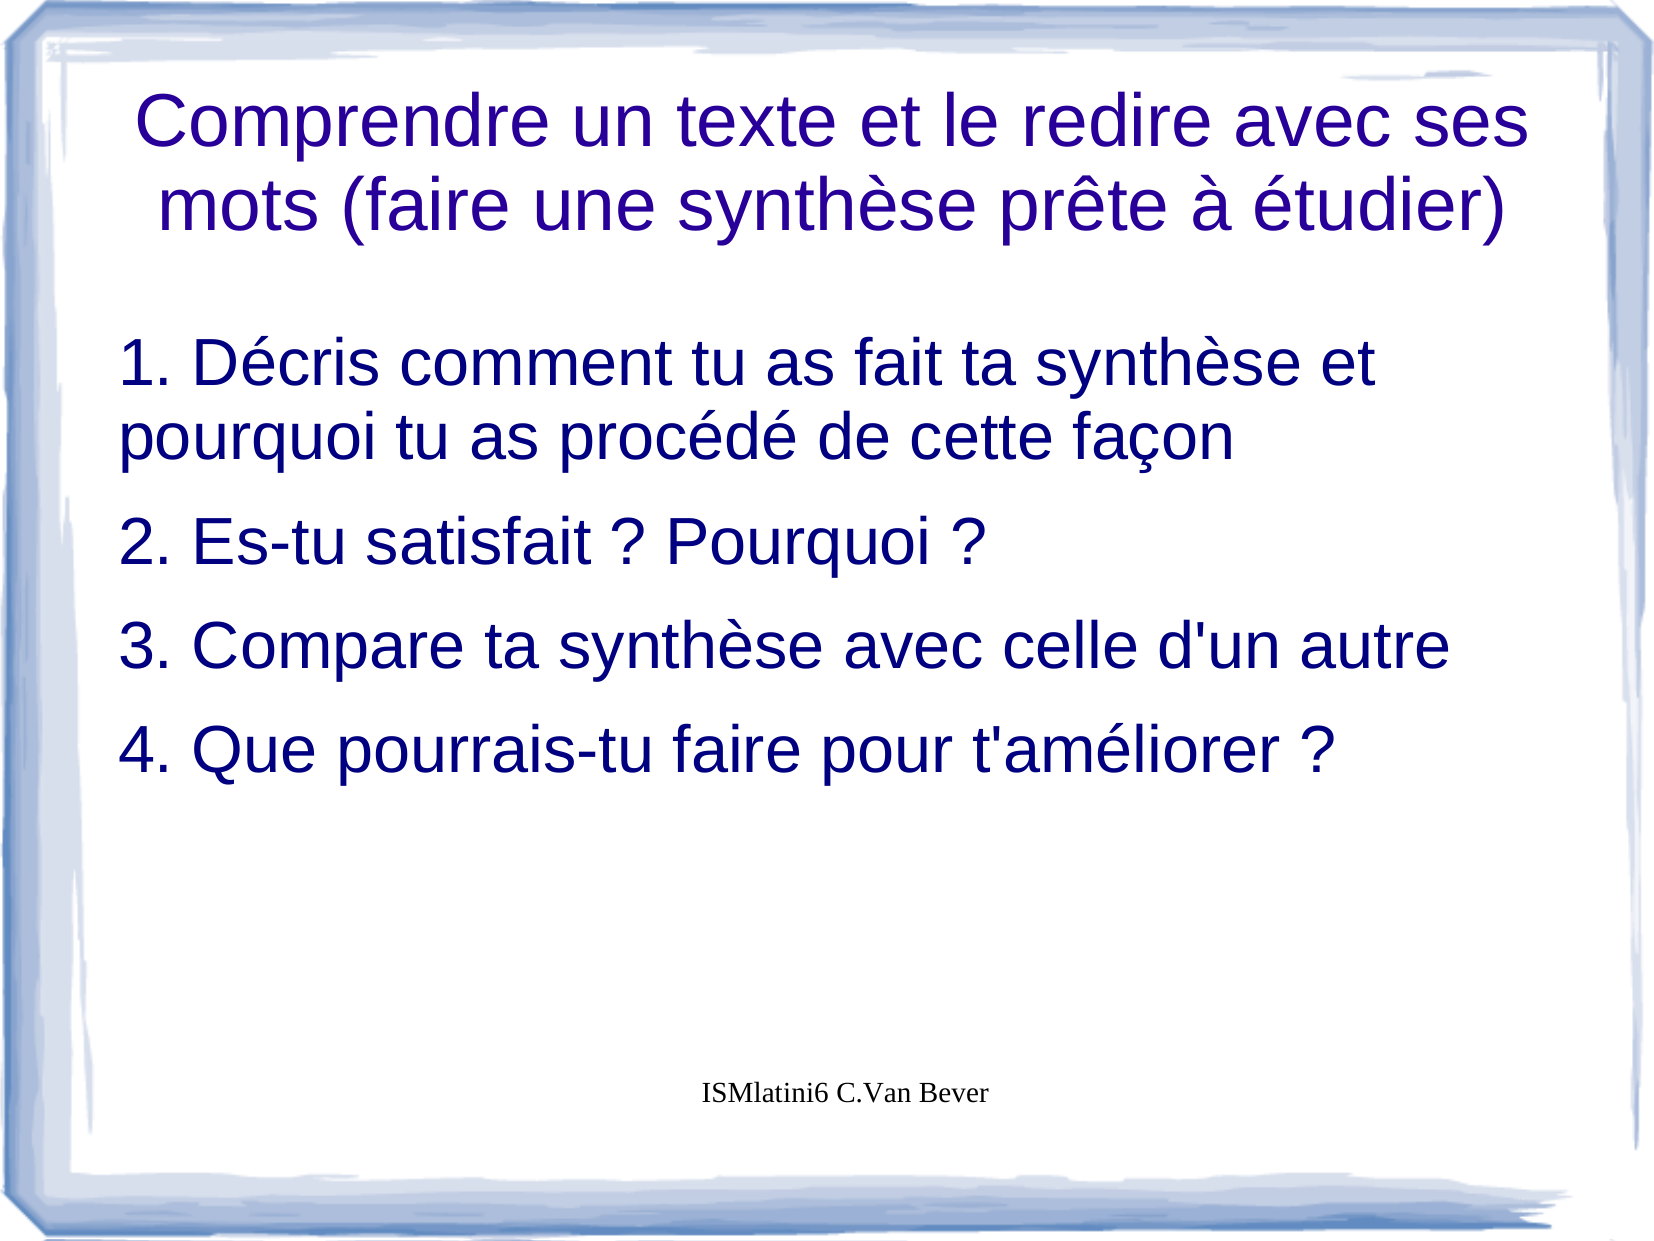

# Comprendre un texte et le redire avec ses mots (faire une synthèse prête à étudier)
1. Décris comment tu as fait ta synthèse et pourquoi tu as procédé de cette façon
2. Es-tu satisfait ? Pourquoi ?
3. Compare ta synthèse avec celle d'un autre
4. Que pourrais-tu faire pour t'améliorer ?
ISMlatini6 C.Van Bever